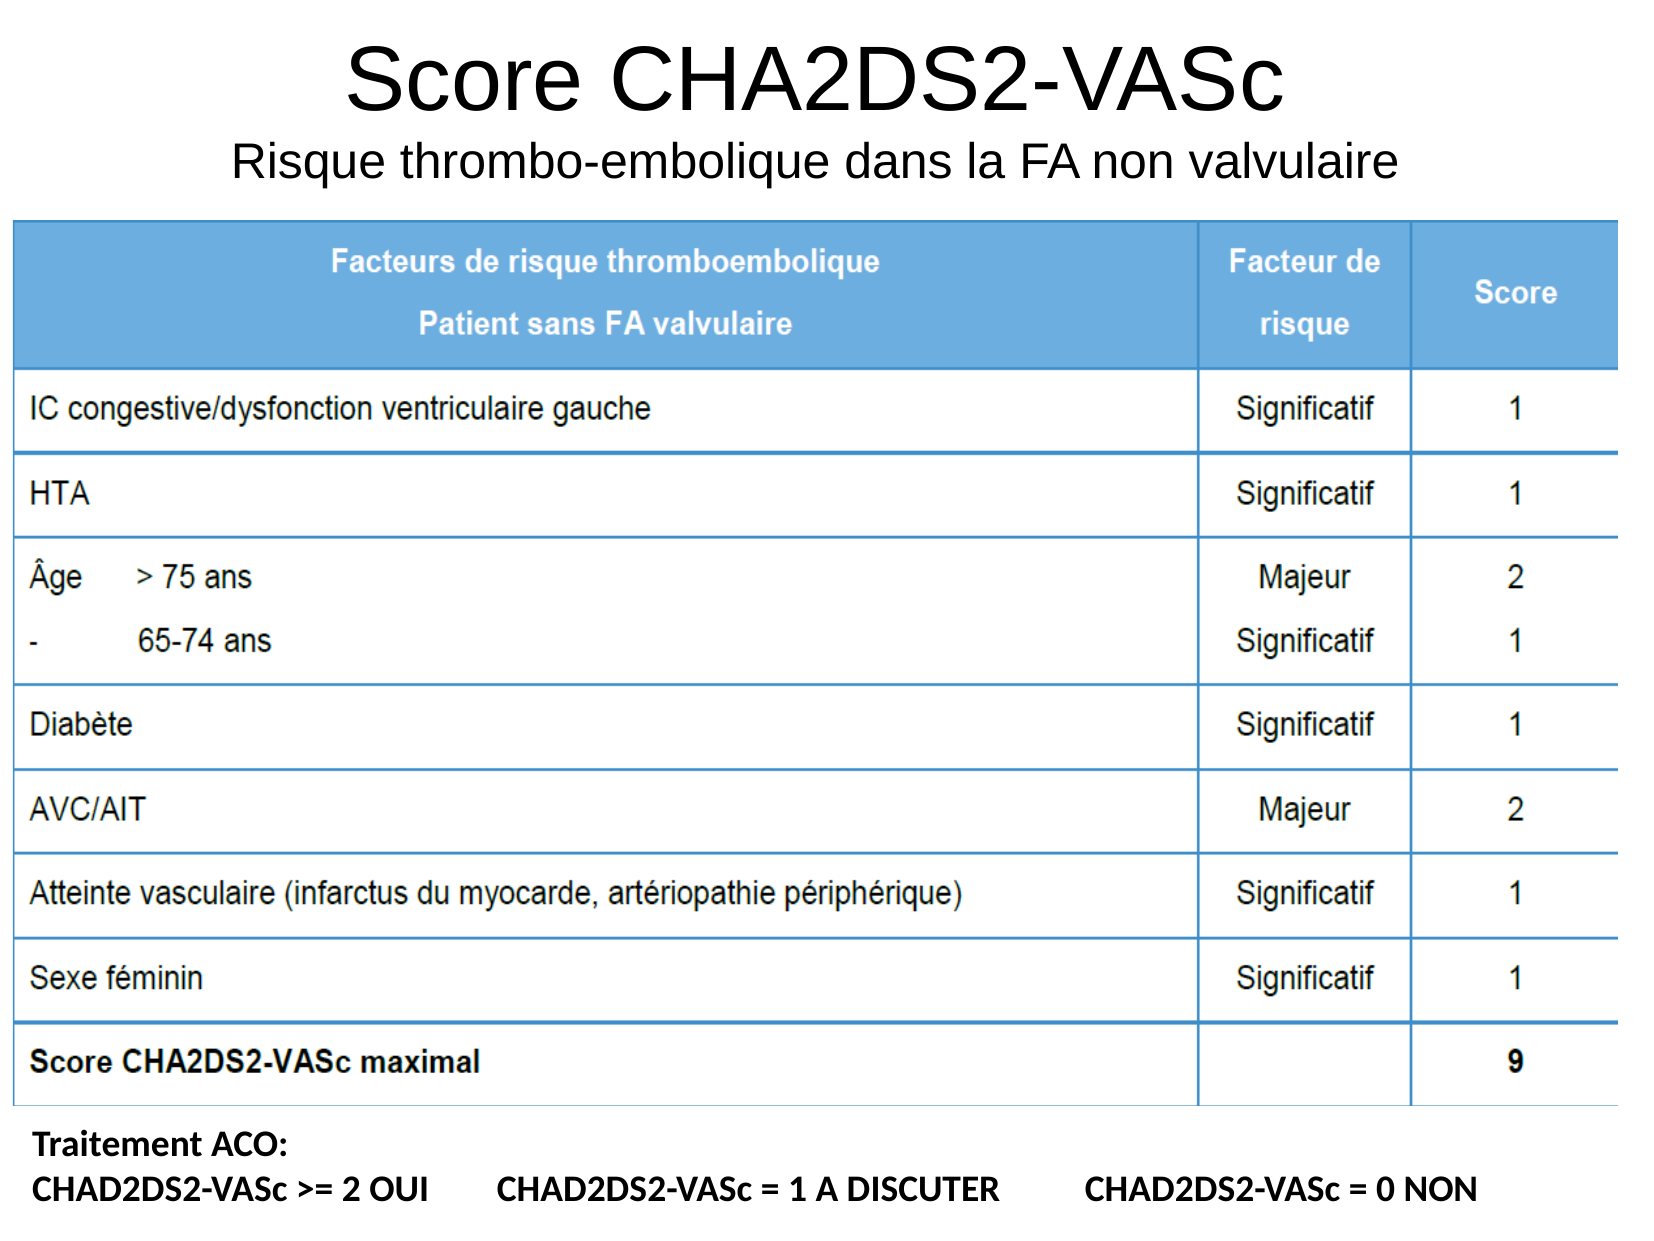

# Score CHA2DS2-VASc Risque thrombo-embolique dans la FA non valvulaire
Traitement ACO:
CHAD2DS2-VASc >= 2 OUI CHAD2DS2-VASc = 1 A DISCUTER CHAD2DS2-VASc = 0 NON